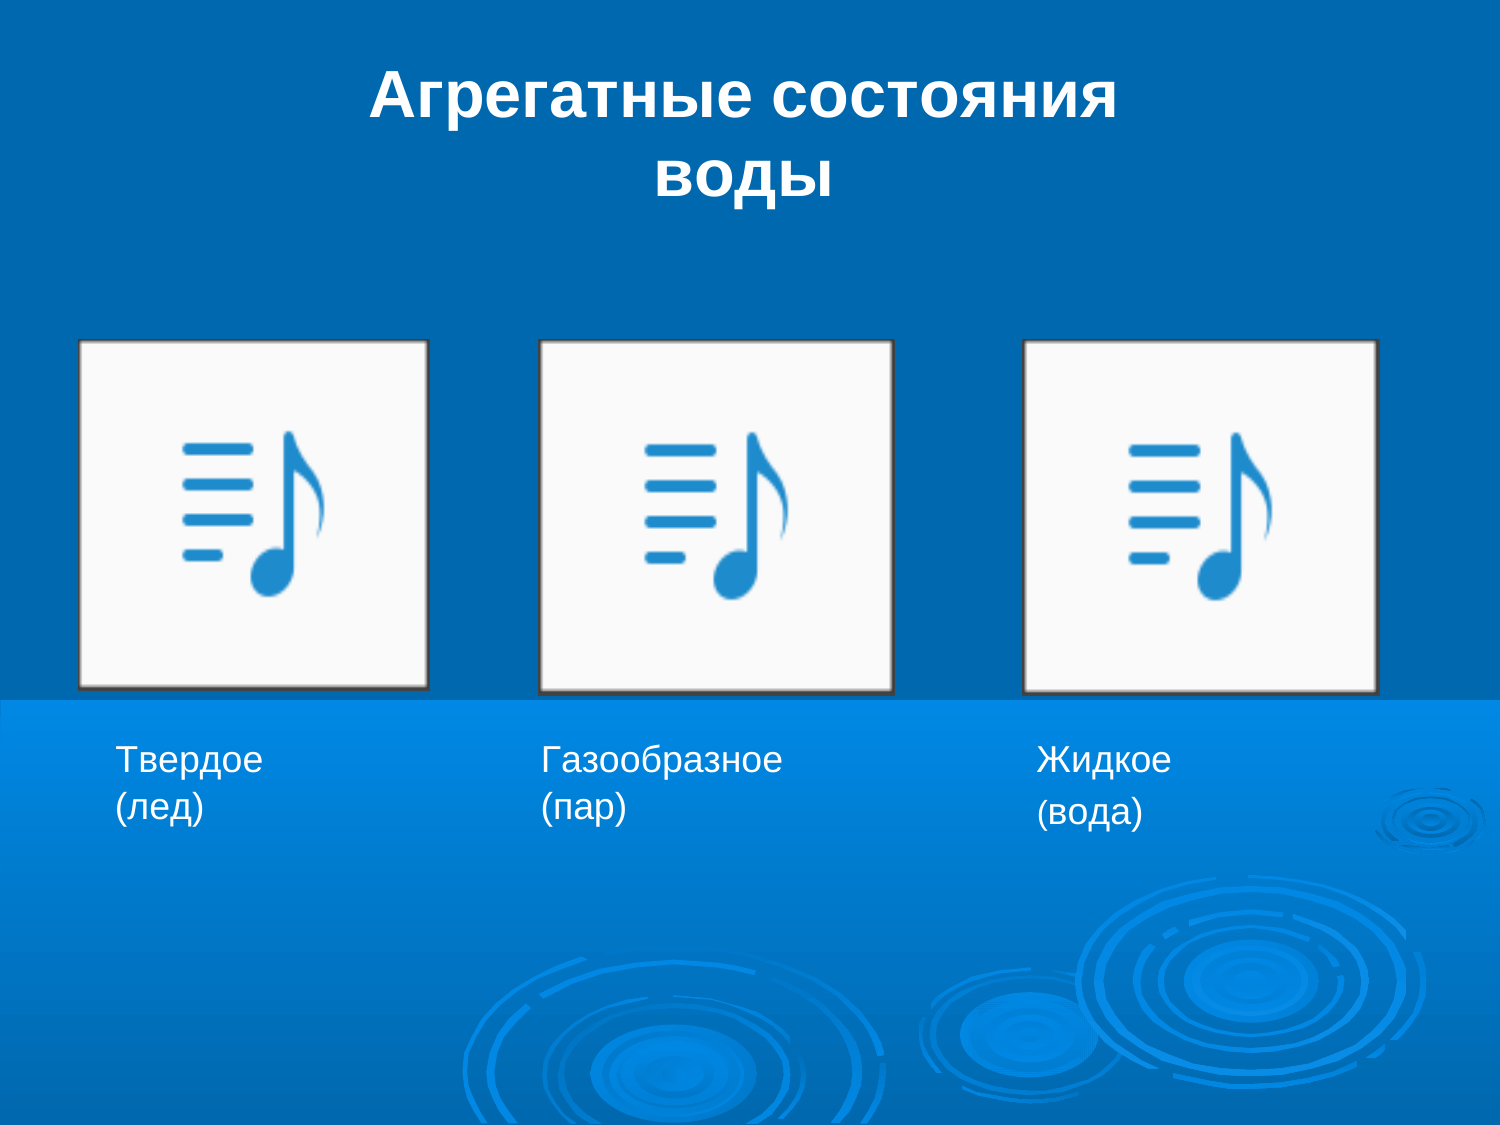

Агрегатные состояния воды
Твердое
Газообразное
Жидкое
(лед)
(пар)
(вода)